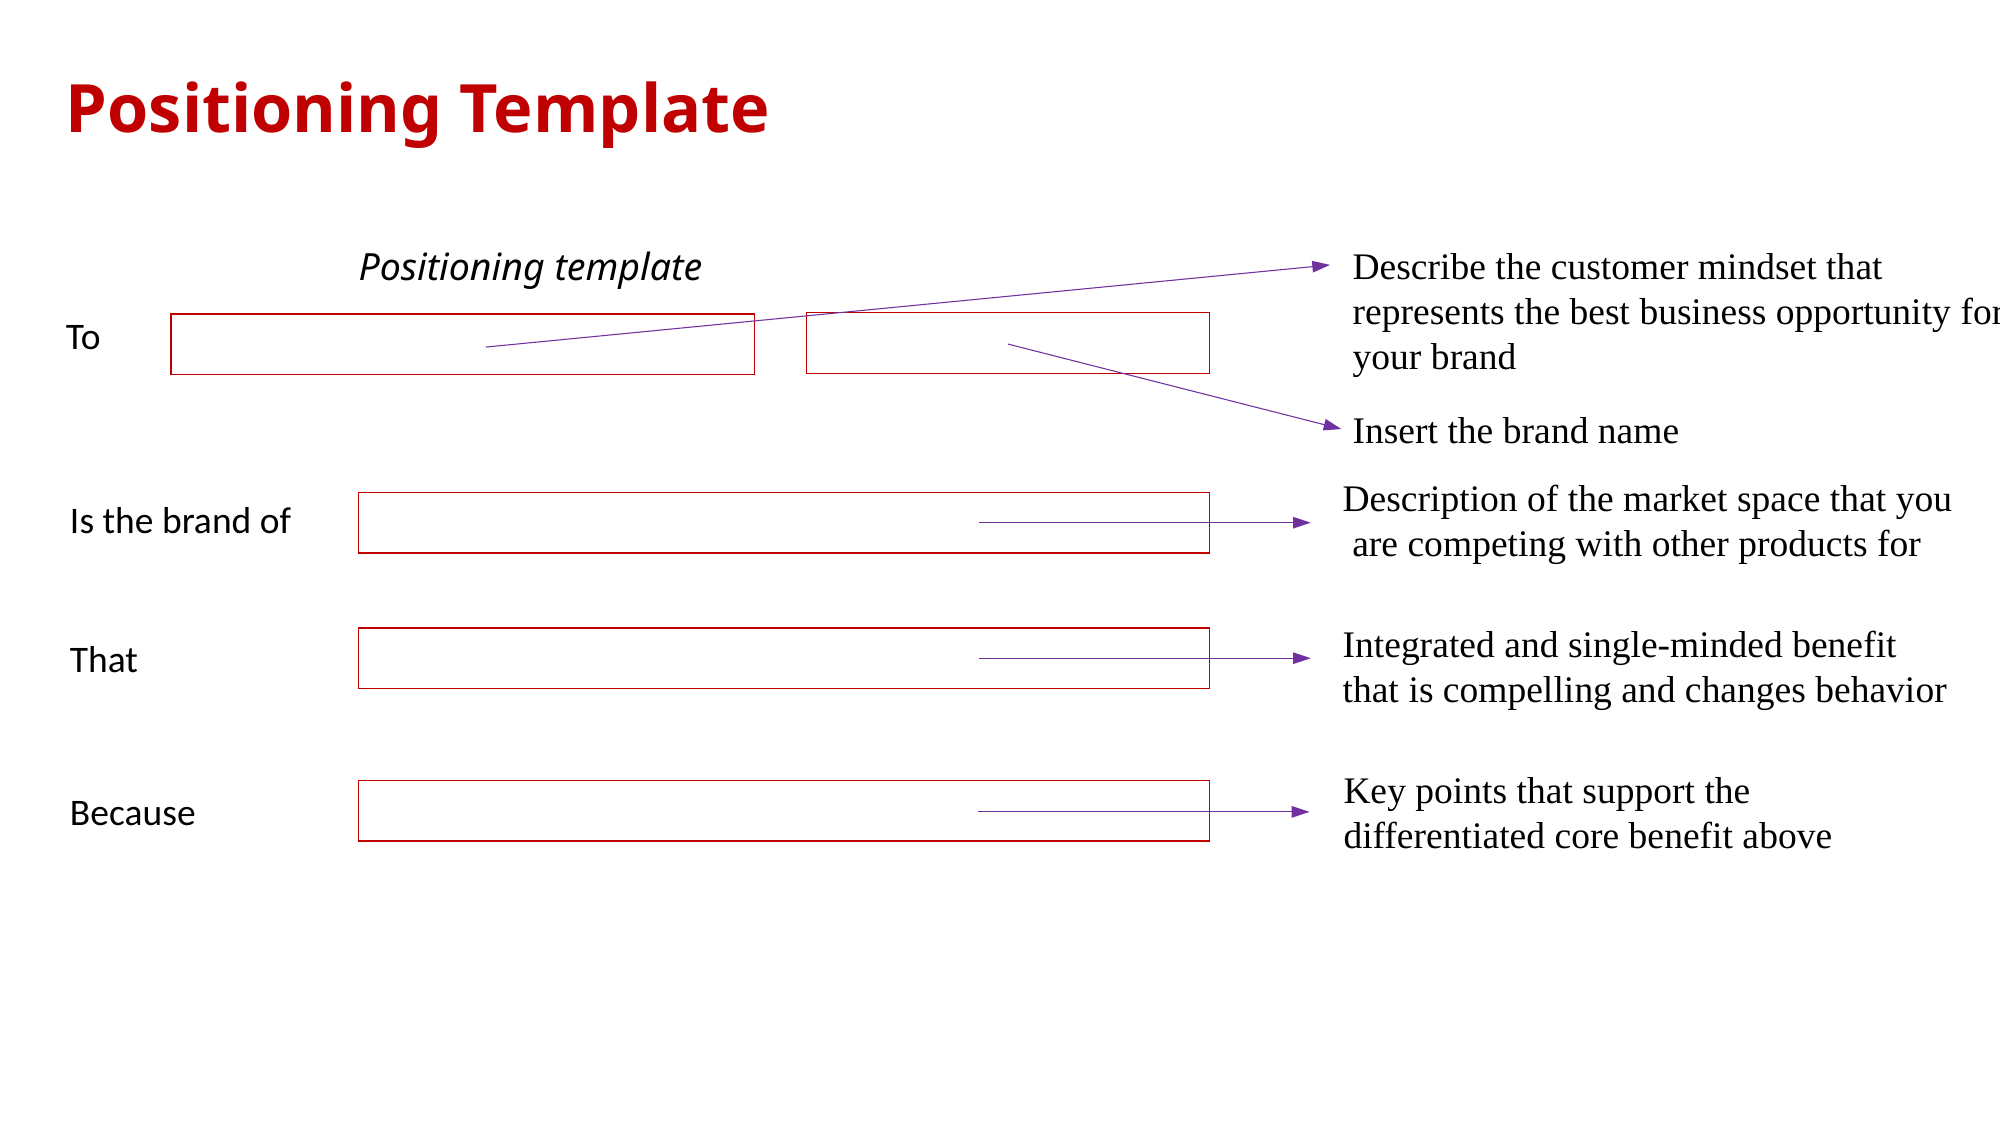

# Positioning Template
Describe the customer mindset that
represents the best business opportunity for your brand
Positioning template
To
Insert the brand name
Description of the market space that you
 are competing with other products for
Is the brand of
Integrated and single-minded benefit
that is compelling and changes behavior
That
Key points that support the
differentiated core benefit above
Because